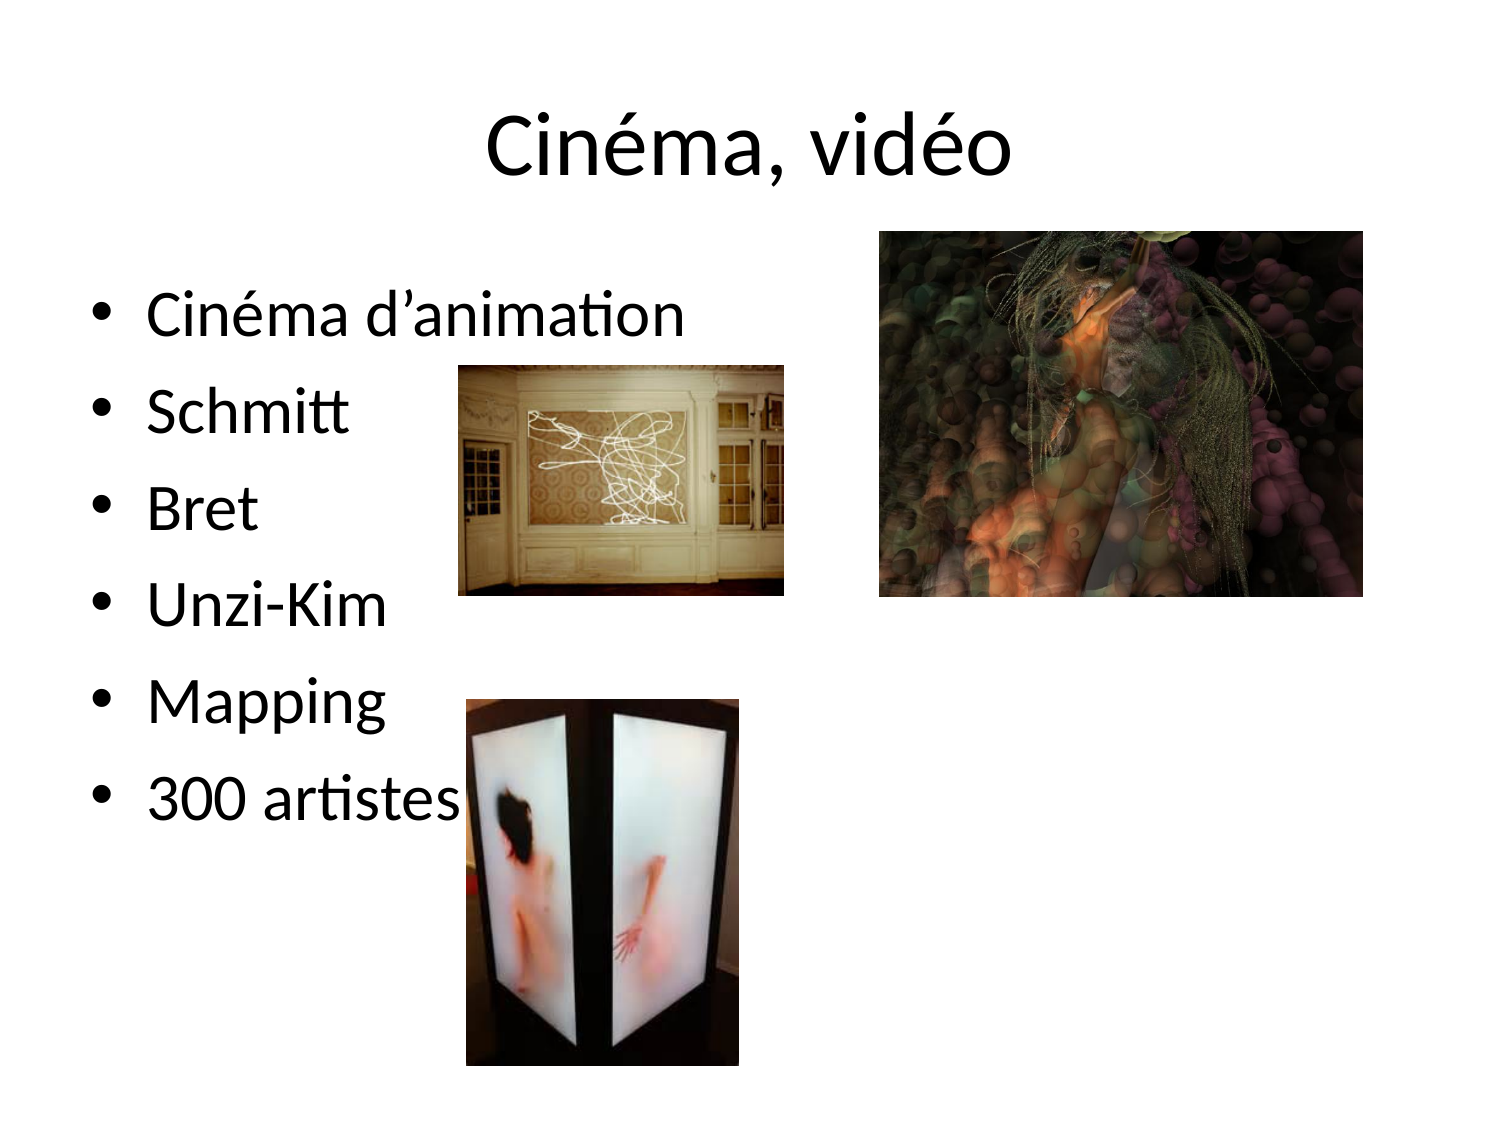

# Cinéma, vidéo
Cinéma d’animation
Schmitt
Bret
Unzi-Kim
Mapping
300 artistes